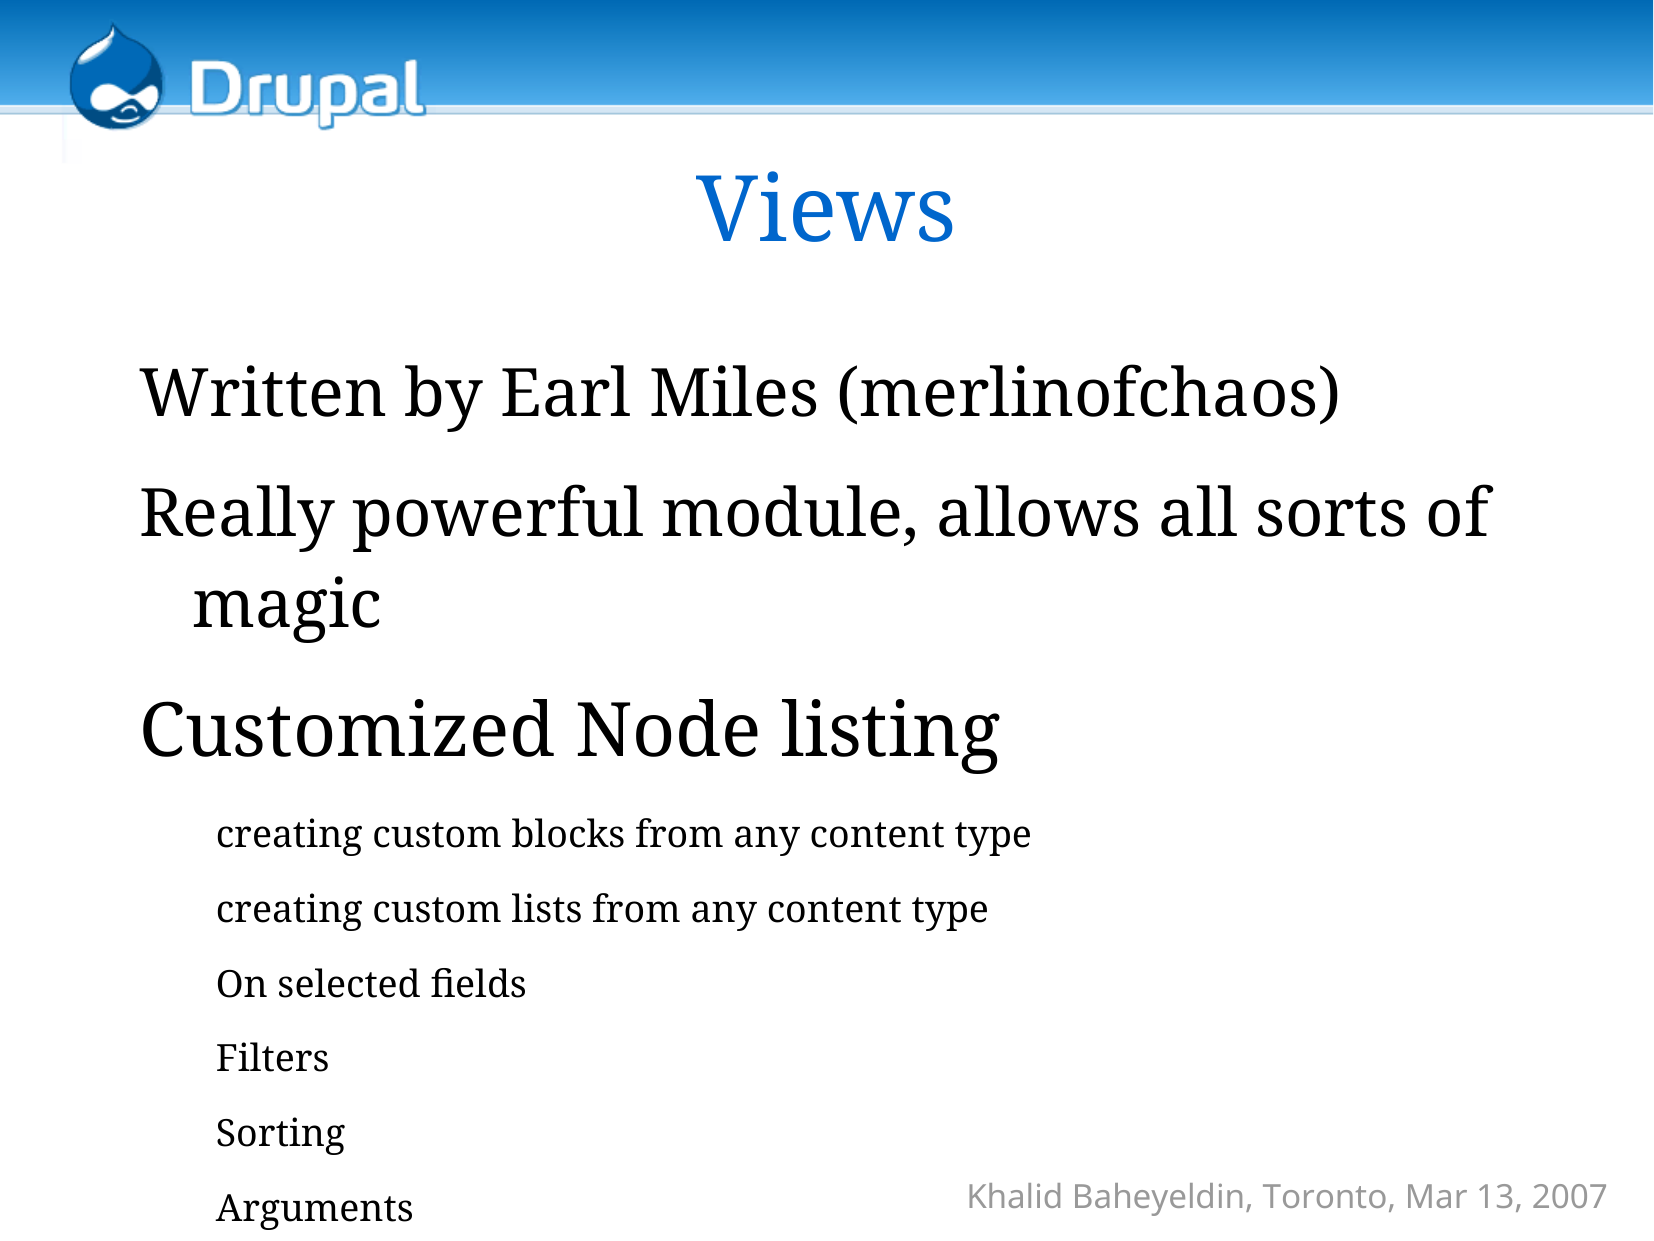

# Views
Written by Earl Miles (merlinofchaos)
Really powerful module, allows all sorts of magic
Customized Node listing
creating custom blocks from any content type
creating custom lists from any content type
On selected fields
Filters
Sorting
Arguments